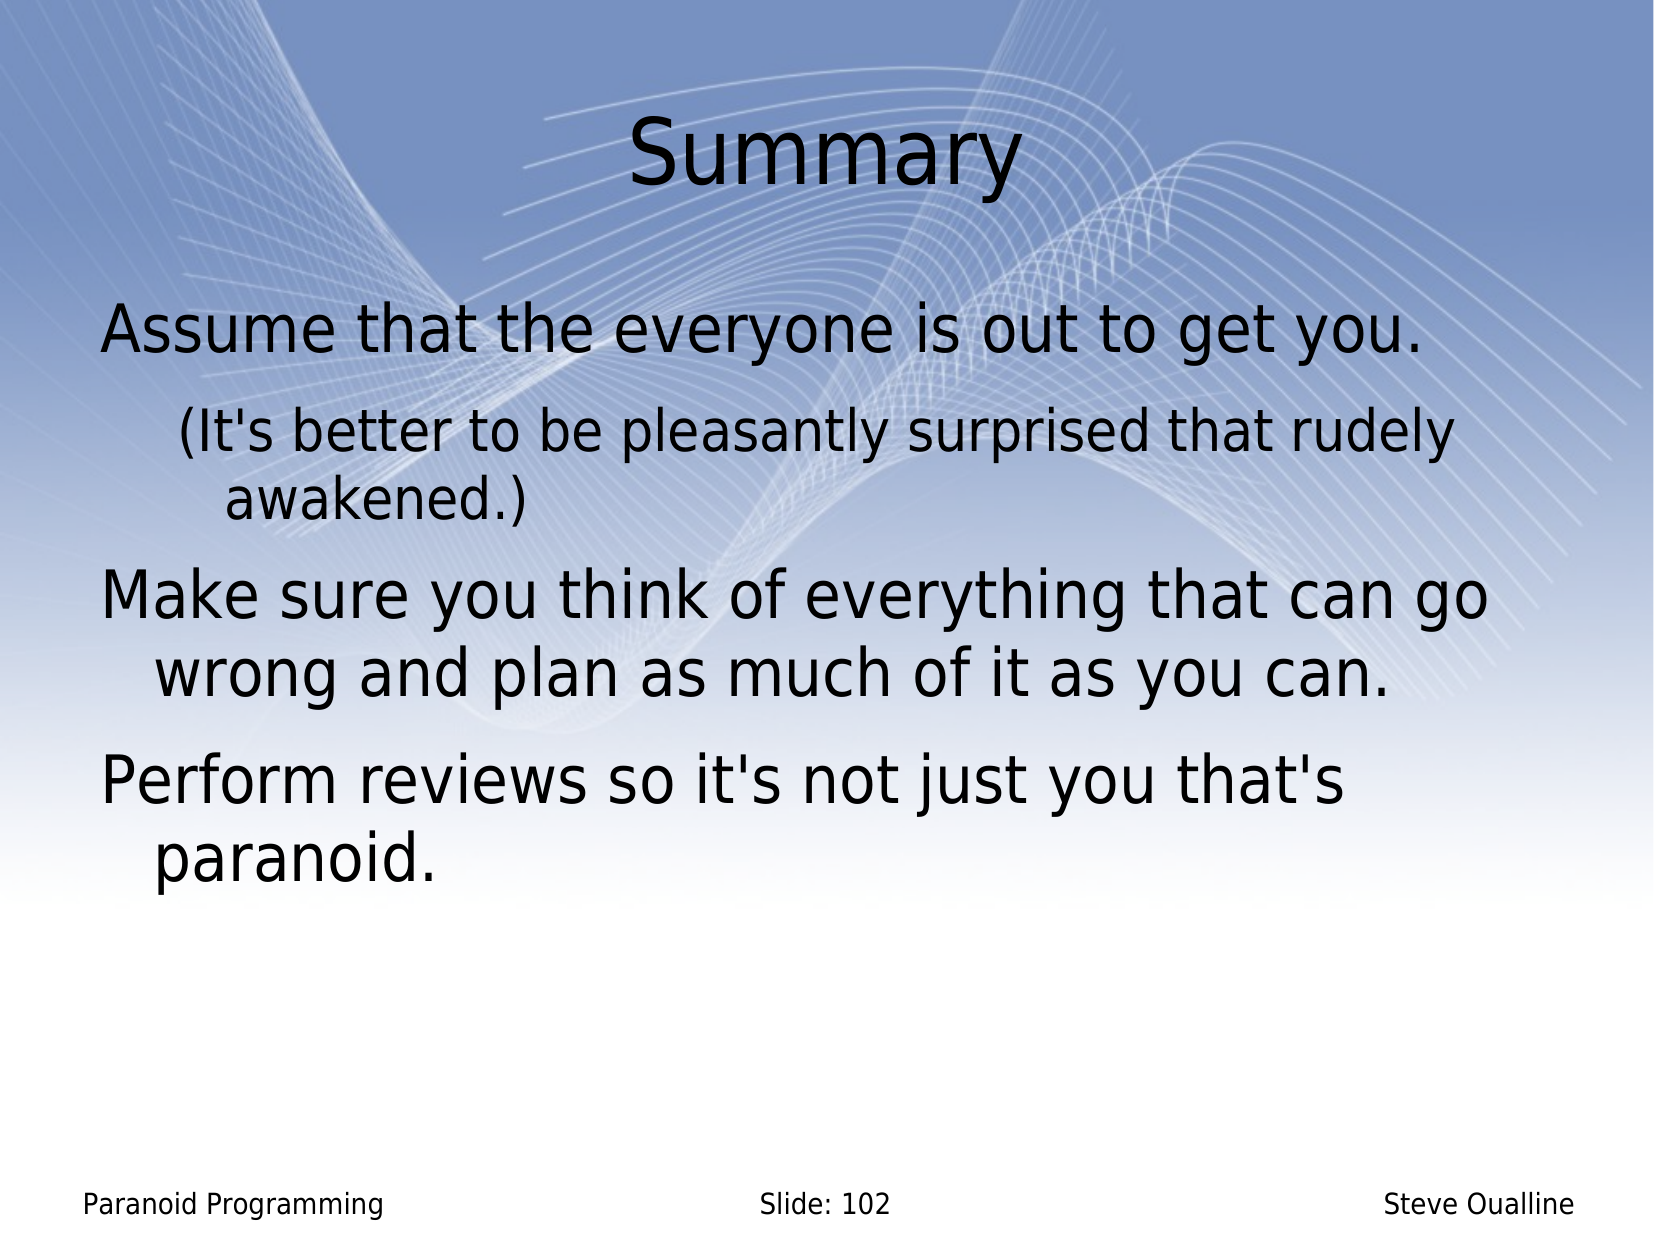

# Summary
Assume that the everyone is out to get you.
(It's better to be pleasantly surprised that rudely awakened.)
Make sure you think of everything that can go wrong and plan as much of it as you can.
Perform reviews so it's not just you that's paranoid.
Paranoid Programming
Steve Oualline
102